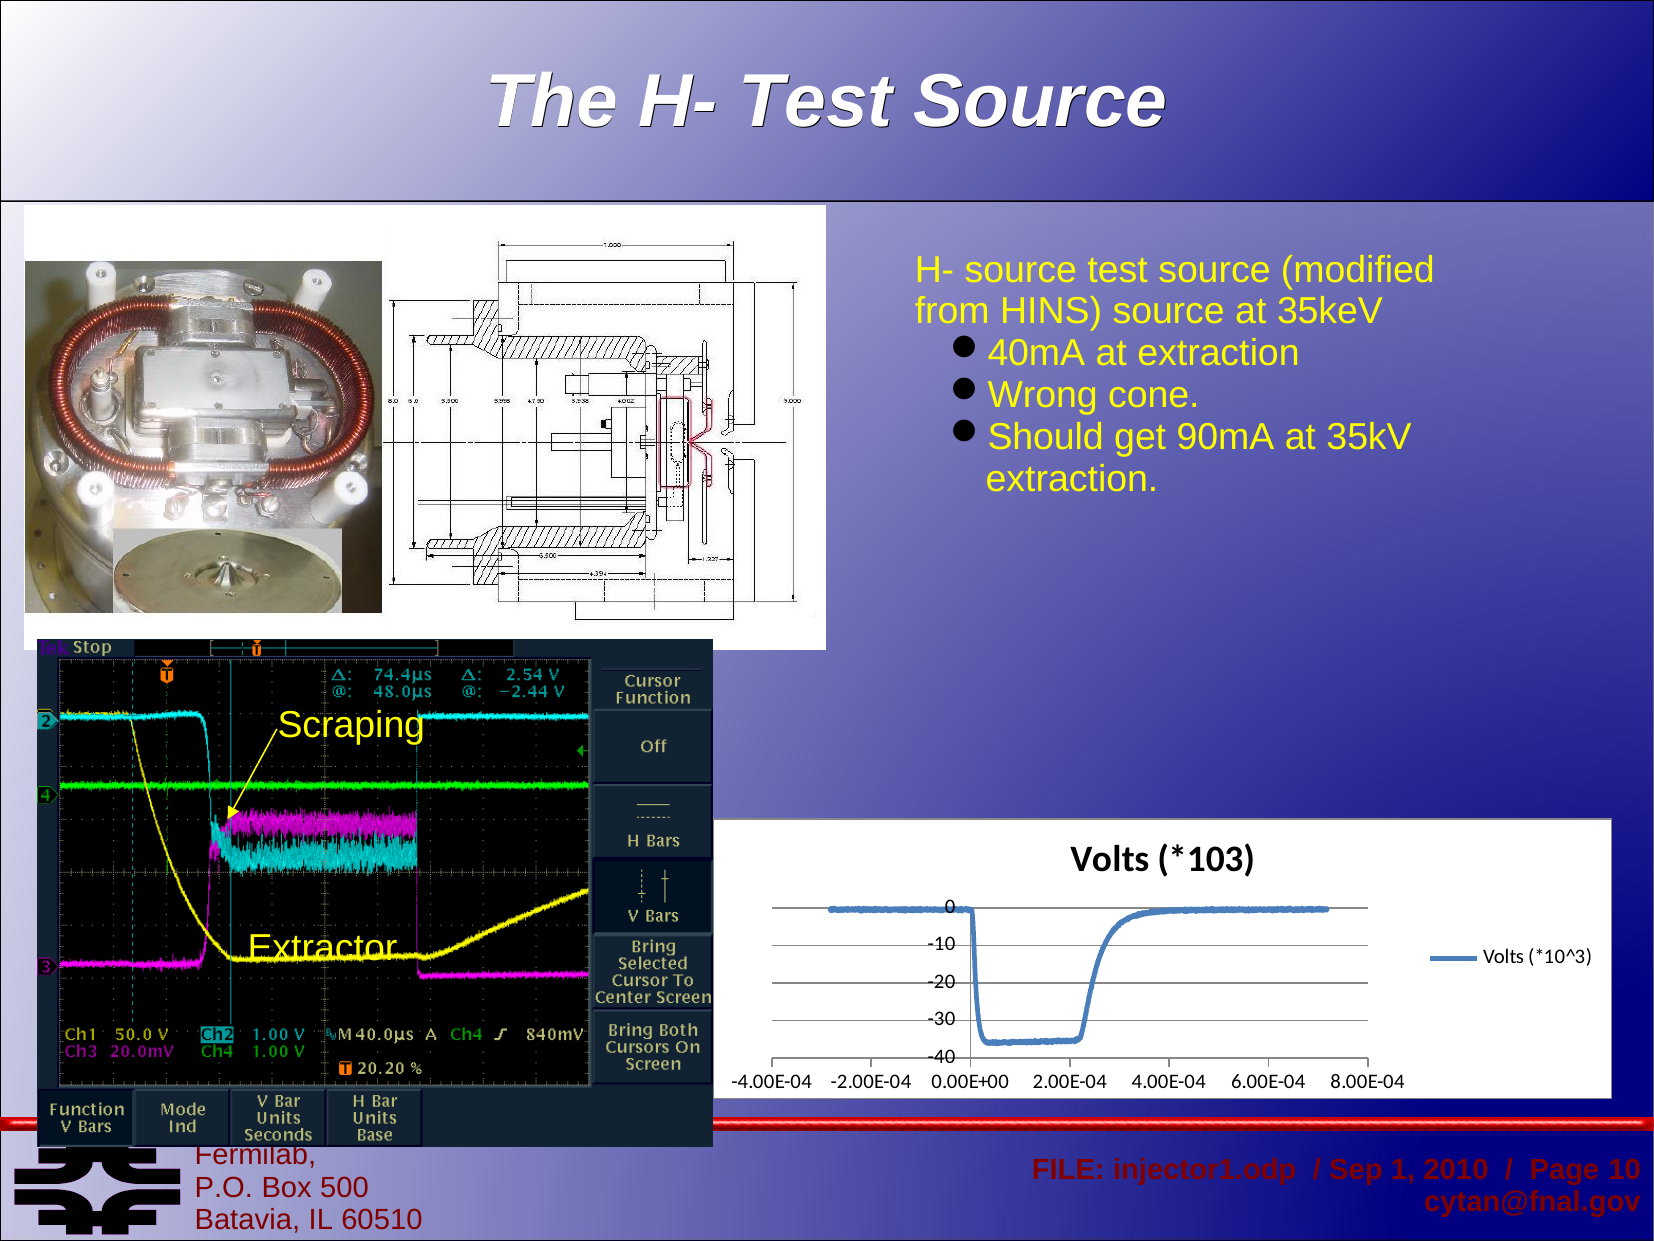

# The H- Test Source
H- source test source (modified from HINS) source at 35keV
40mA at extraction
Wrong cone.
Should get 90mA at 35kV extraction.
Scraping
### Chart: Volts (*103)
| Category | Volts (*10^3) |
|---|---|Extractor